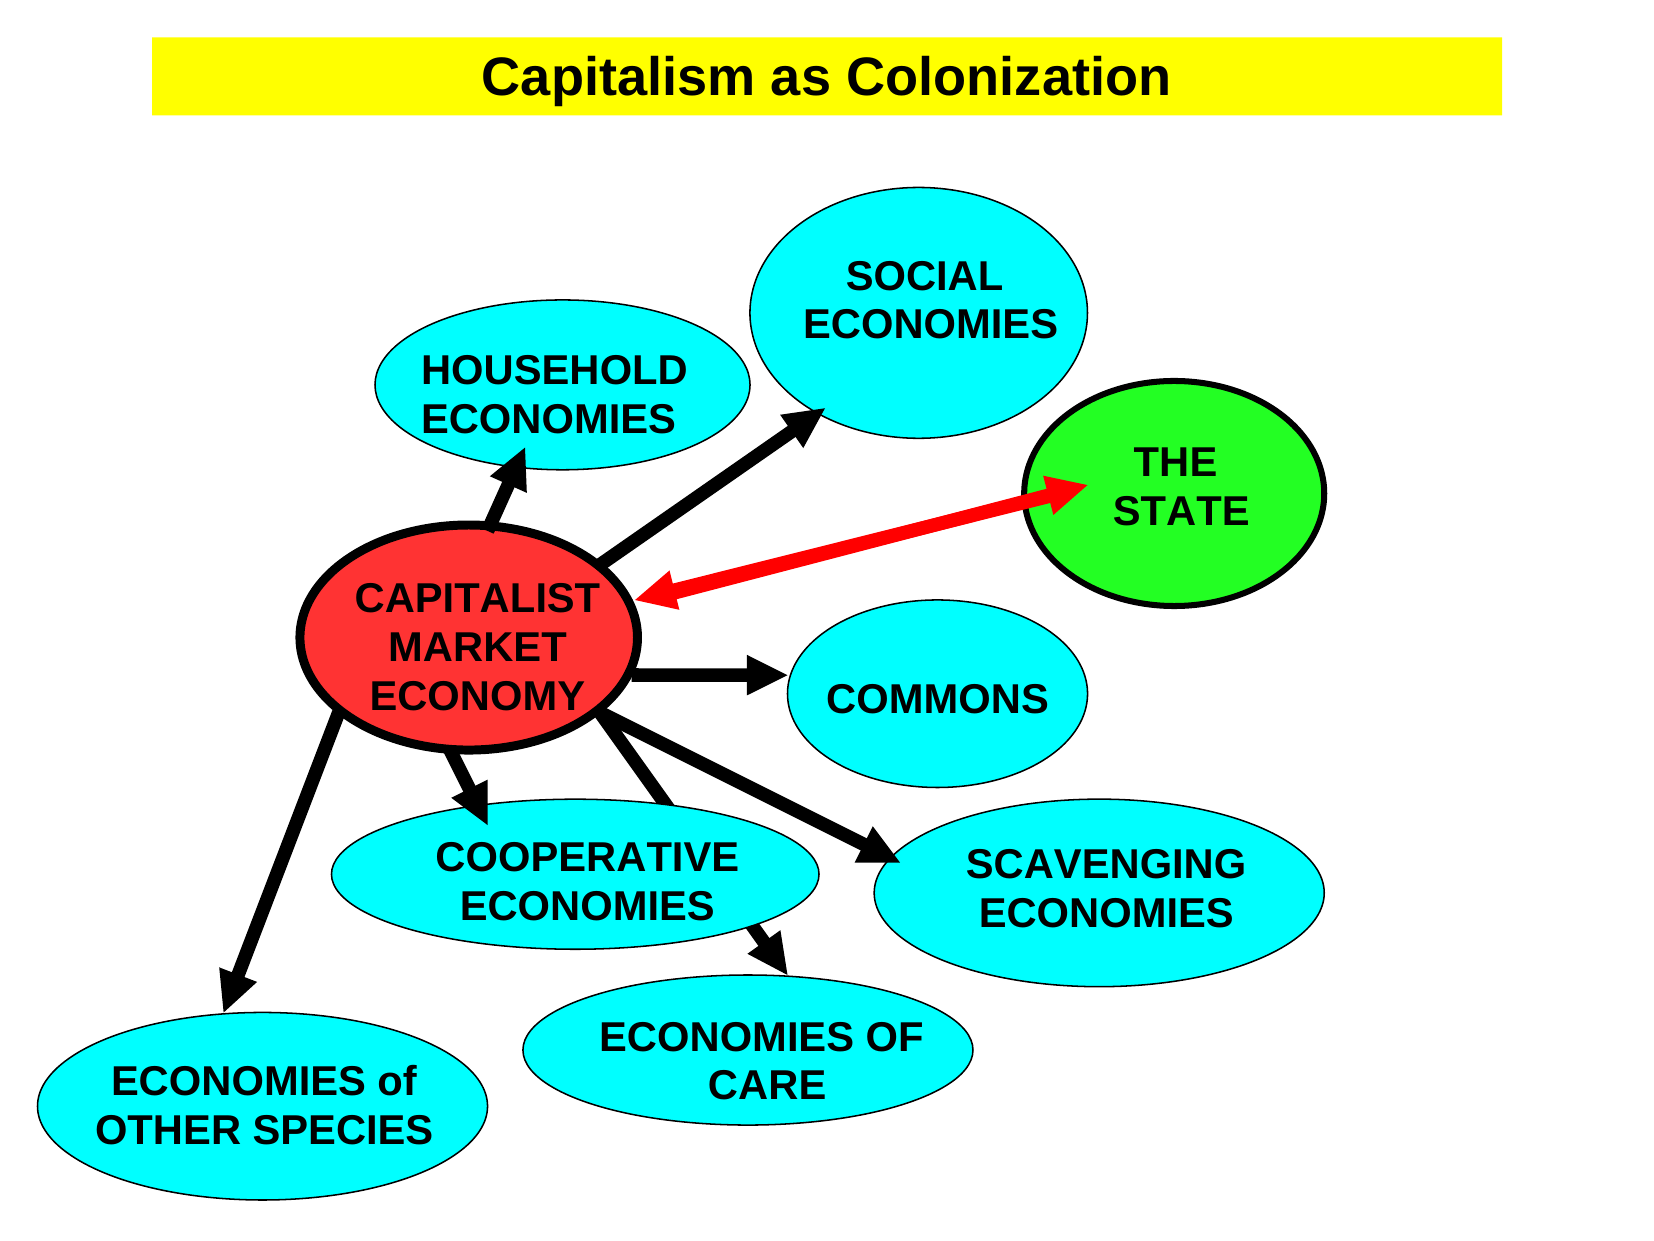

Capitalism as Colonization
SOCIAL
 ECONOMIES
HOUSEHOLD ECONOMIES
THE
STATE
CAPITALIST
MARKET
ECONOMY
COMMONS
COOPERATIVE
ECONOMIES
COOPERATIVE ECONOMY
SCAVENGING ECONOMIES
ECONOMIES OF
CARE
ECONOMIES of OTHER SPECIES